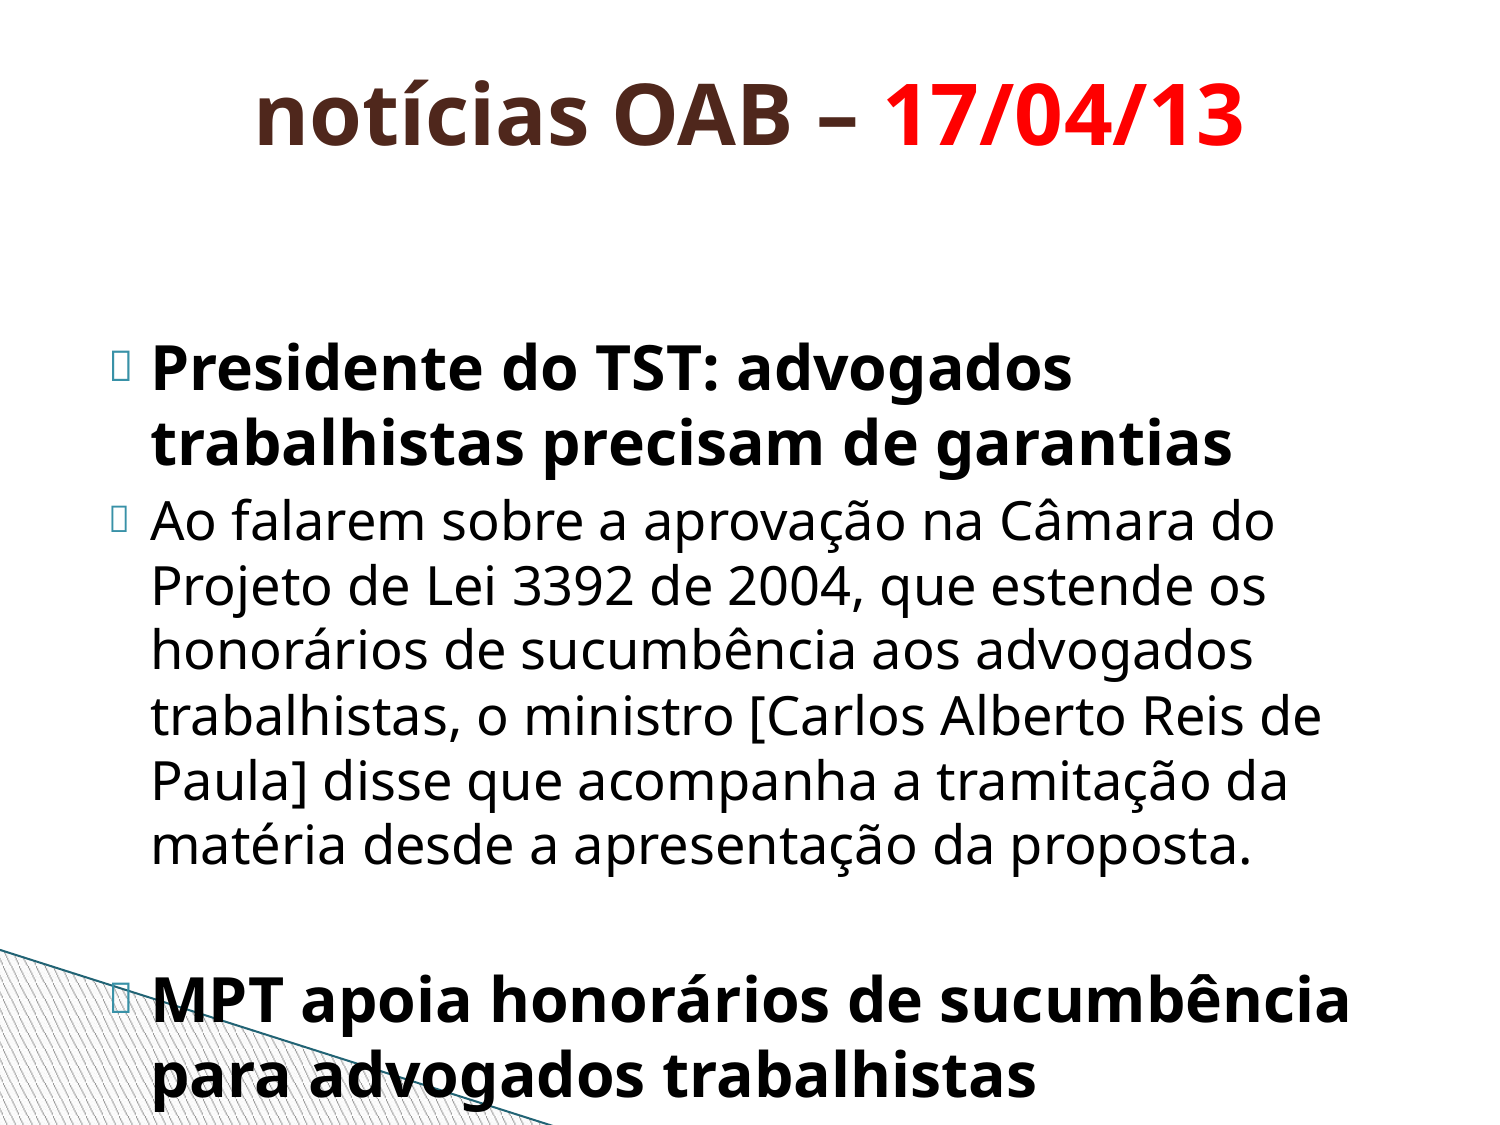

# notícias OAB – 17/04/13
Presidente do TST: advogados trabalhistas precisam de garantias
Ao falarem sobre a aprovação na Câmara do Projeto de Lei 3392 de 2004, que estende os honorários de sucumbência aos advogados trabalhistas, o ministro [Carlos Alberto Reis de Paula] disse que acompanha a tramitação da matéria desde a apresentação da proposta.
MPT apoia honorários de sucumbência para advogados trabalhistas
FONTE: Informativo on-line da OAB